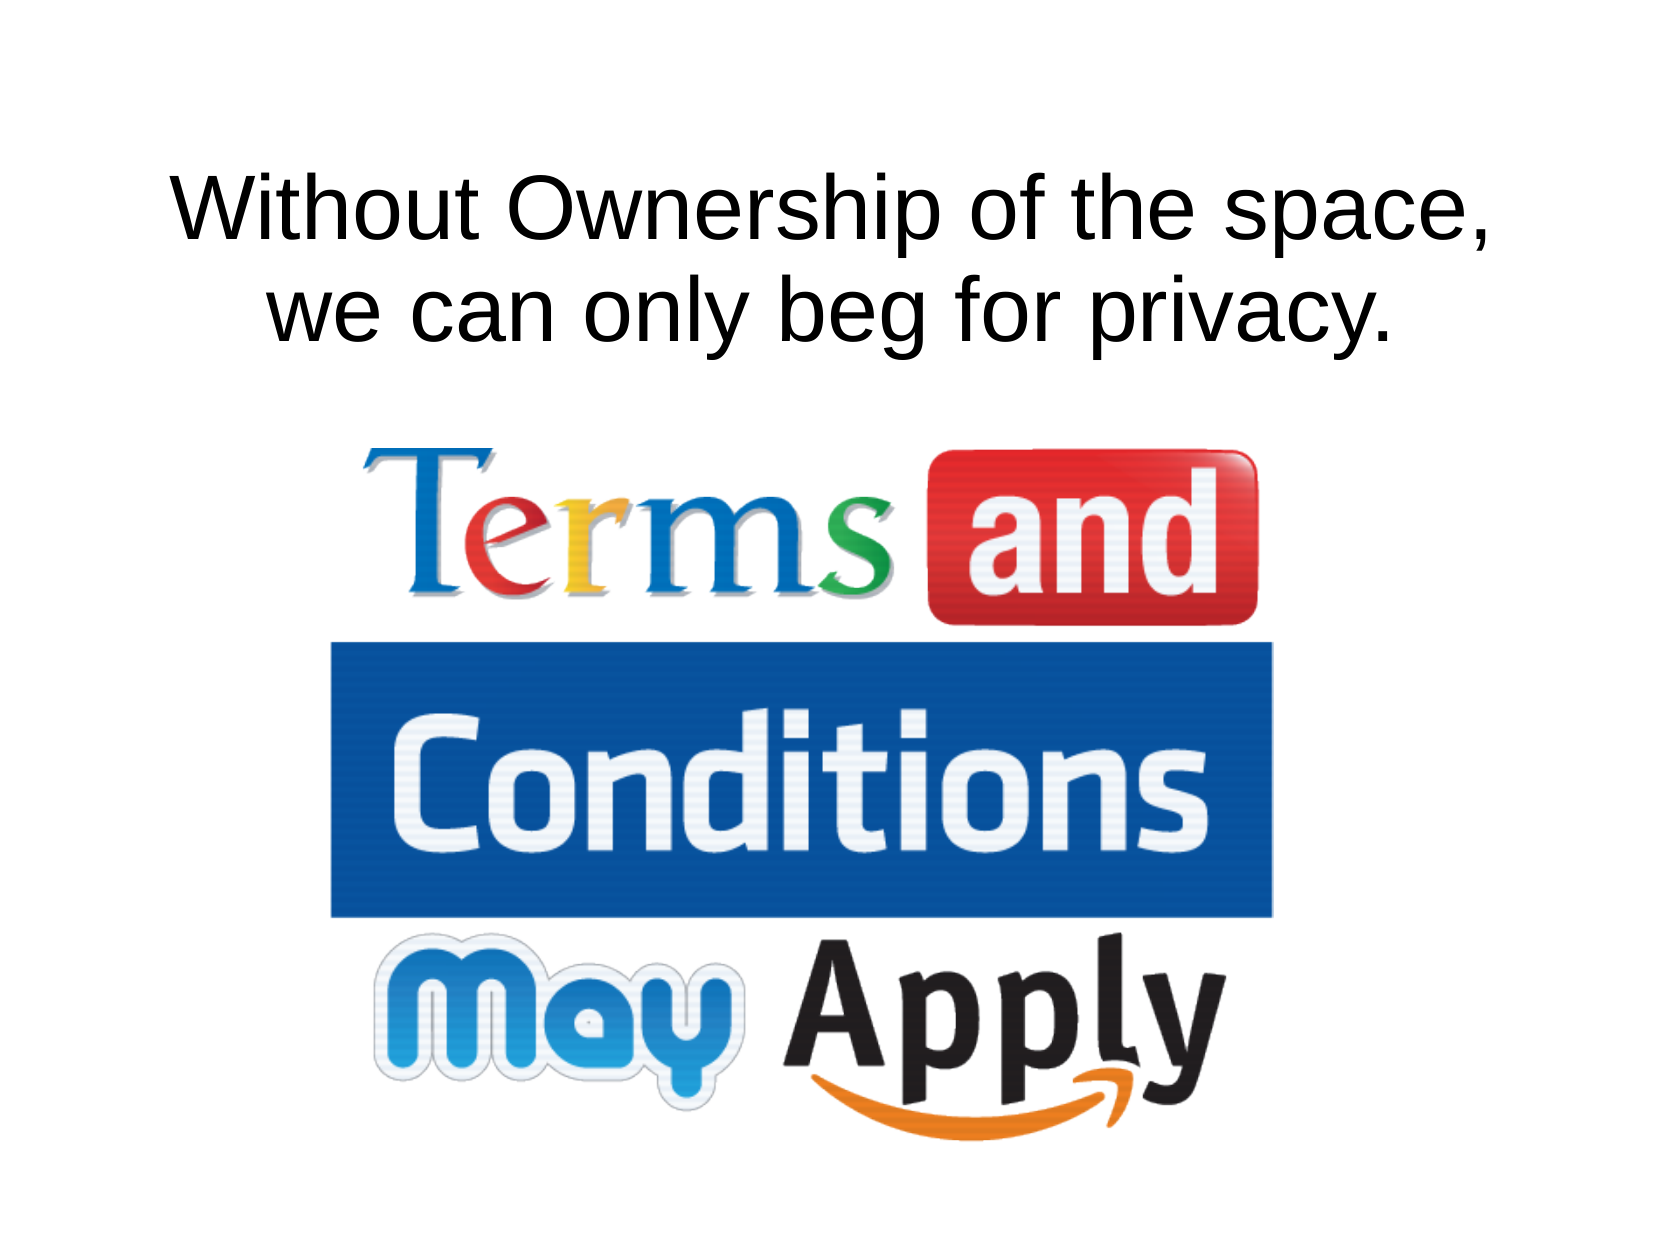

# Without Ownership of the space, we can only beg for privacy.